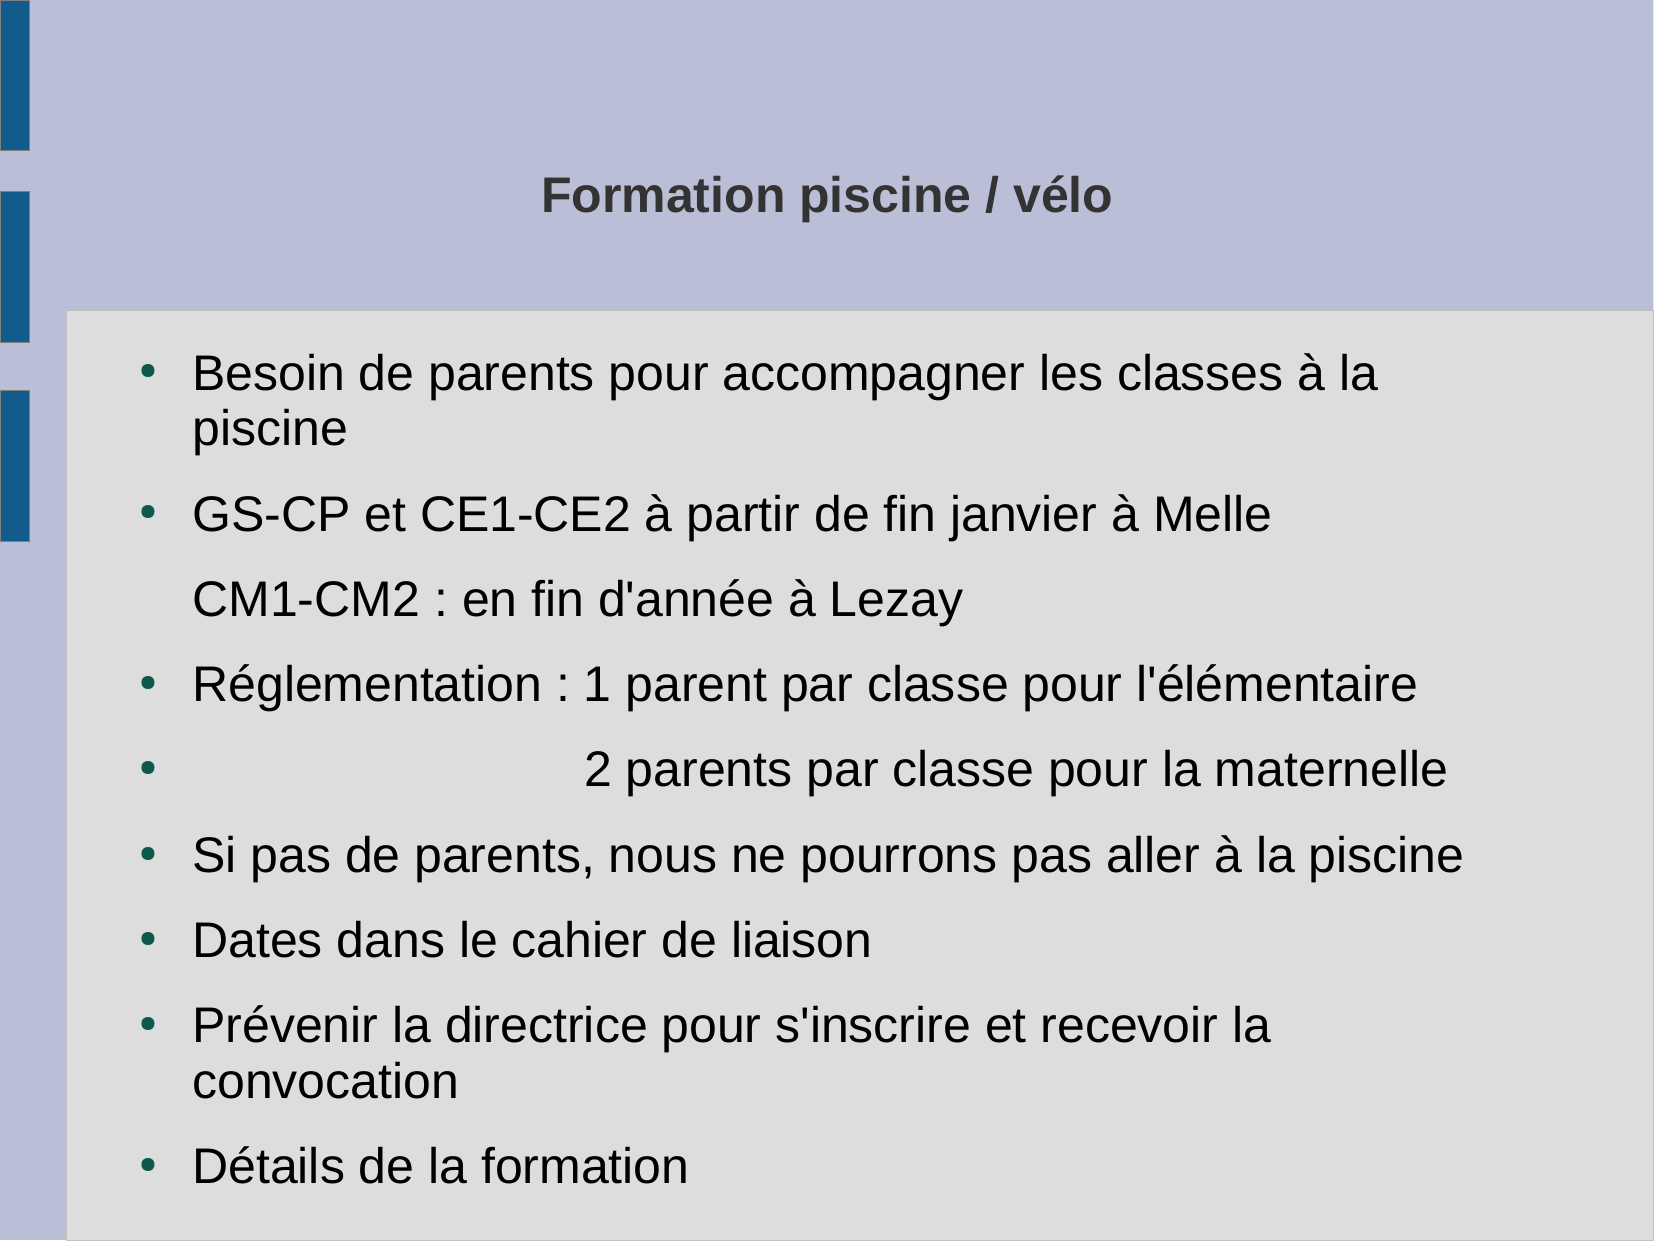

# Formation piscine / vélo
Besoin de parents pour accompagner les classes à la piscine
GS-CP et CE1-CE2 à partir de fin janvier à Melle
CM1-CM2 : en fin d'année à Lezay
Réglementation : 1 parent par classe pour l'élémentaire
 2 parents par classe pour la maternelle
Si pas de parents, nous ne pourrons pas aller à la piscine
Dates dans le cahier de liaison
Prévenir la directrice pour s'inscrire et recevoir la convocation
Détails de la formation